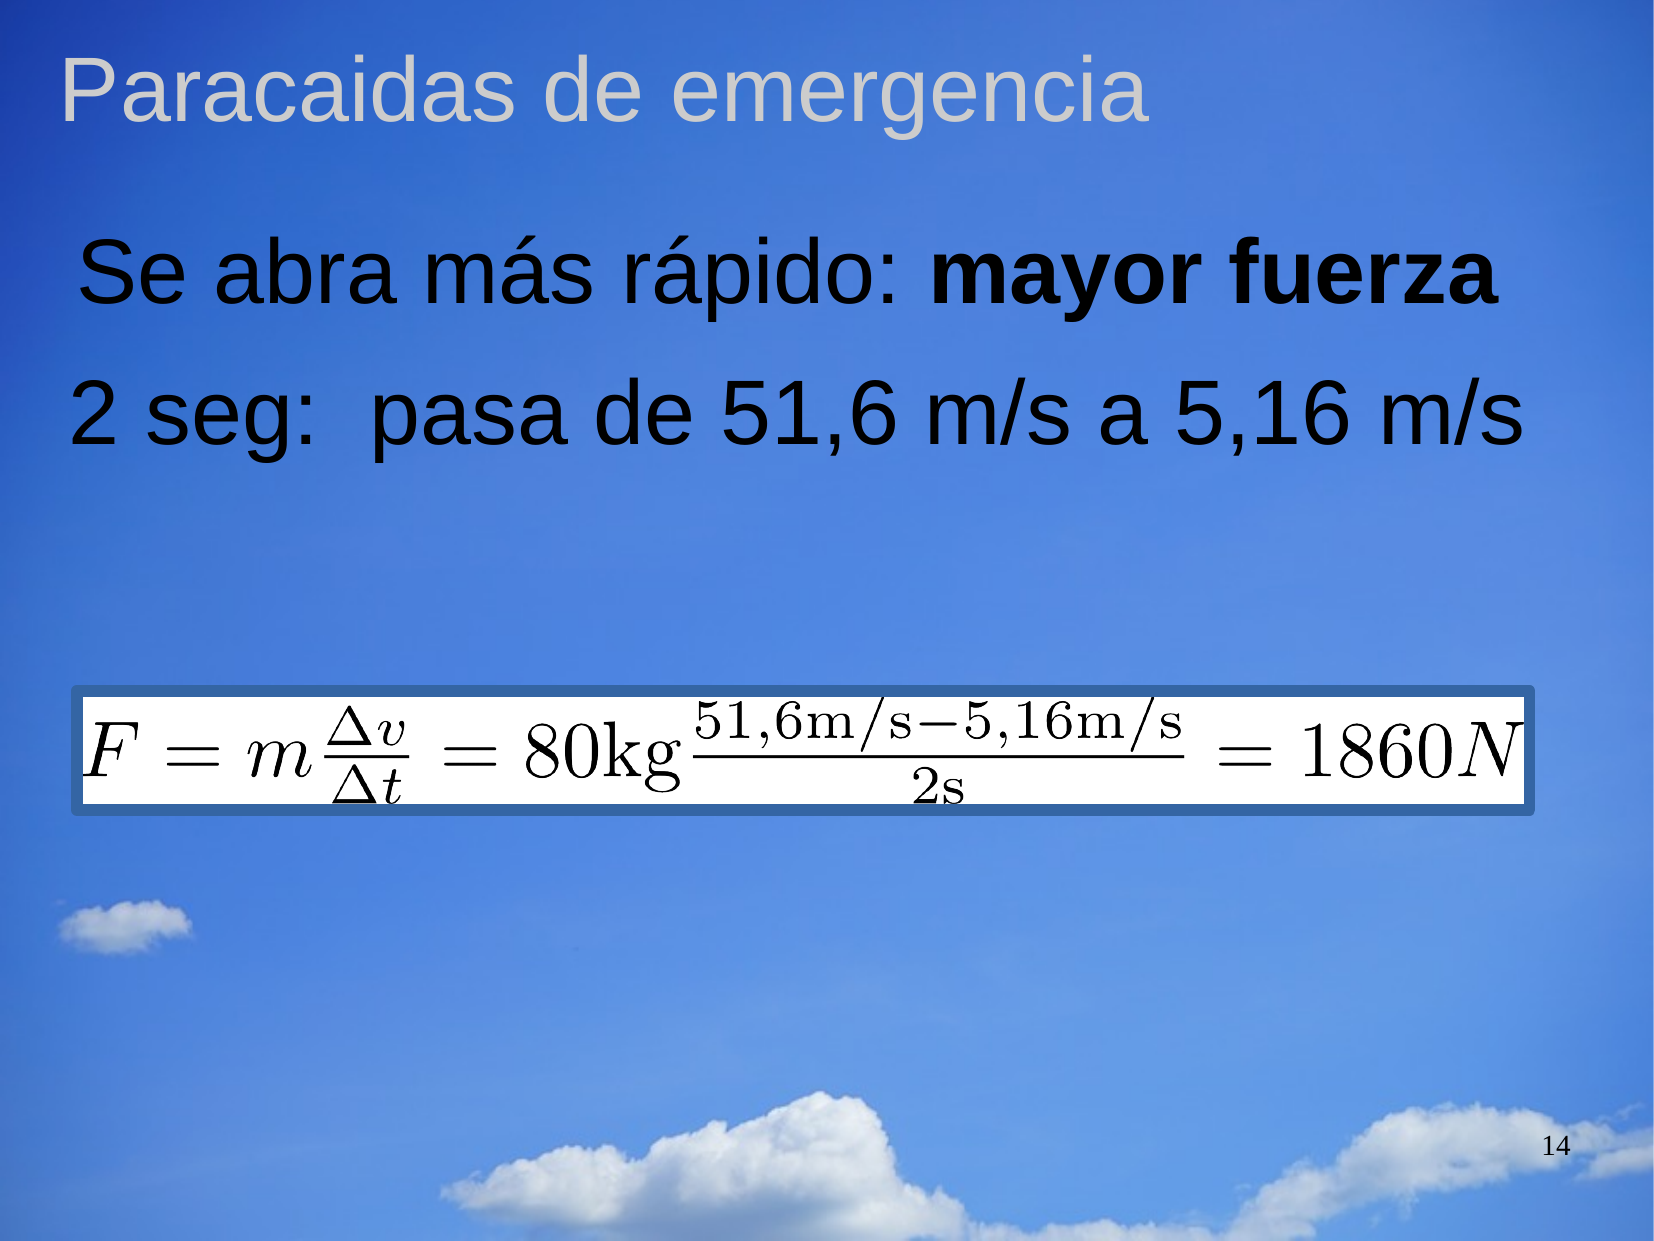

# Paracaidas de emergencia
Se abra más rápido: mayor fuerza
2 seg: pasa de 51,6 m/s a 5,16 m/s
14